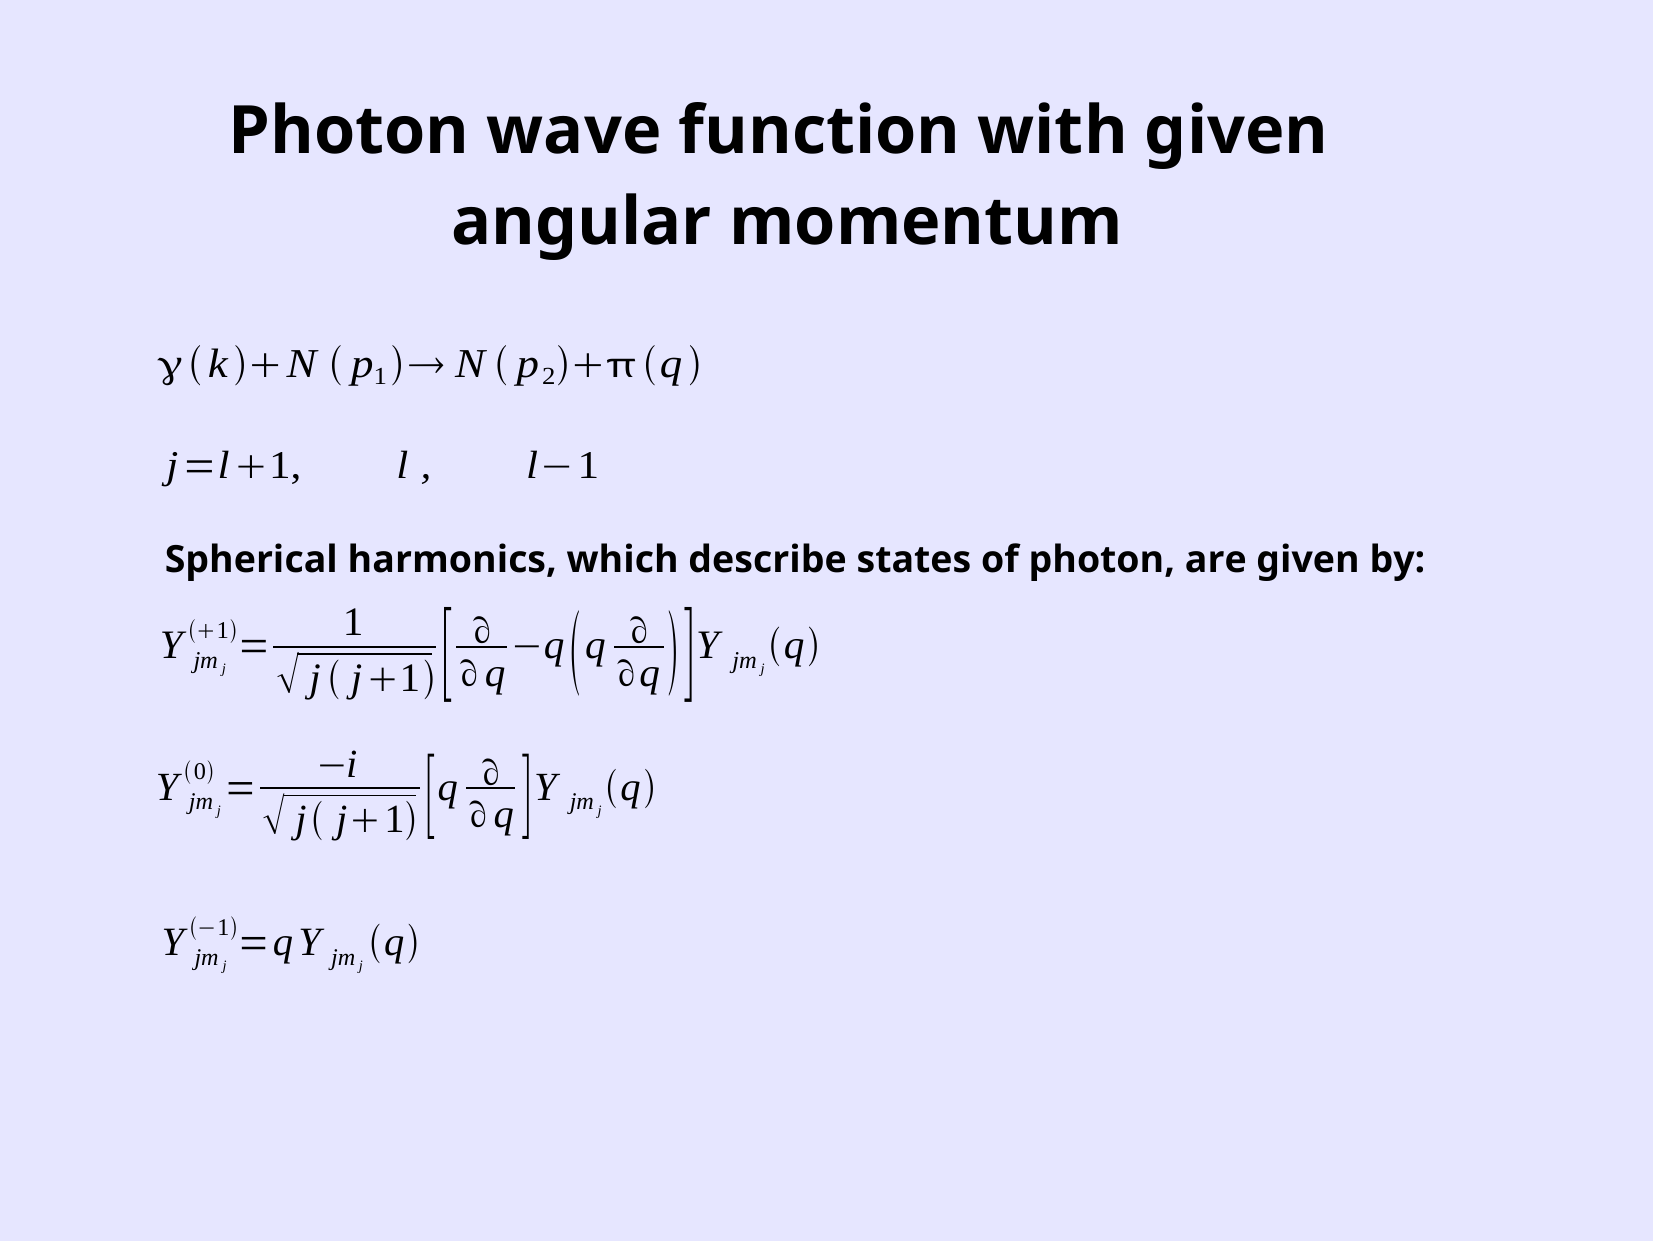

Photon wave function with given angular momentum
Spherical harmonics, which describe states of photon, are given by: